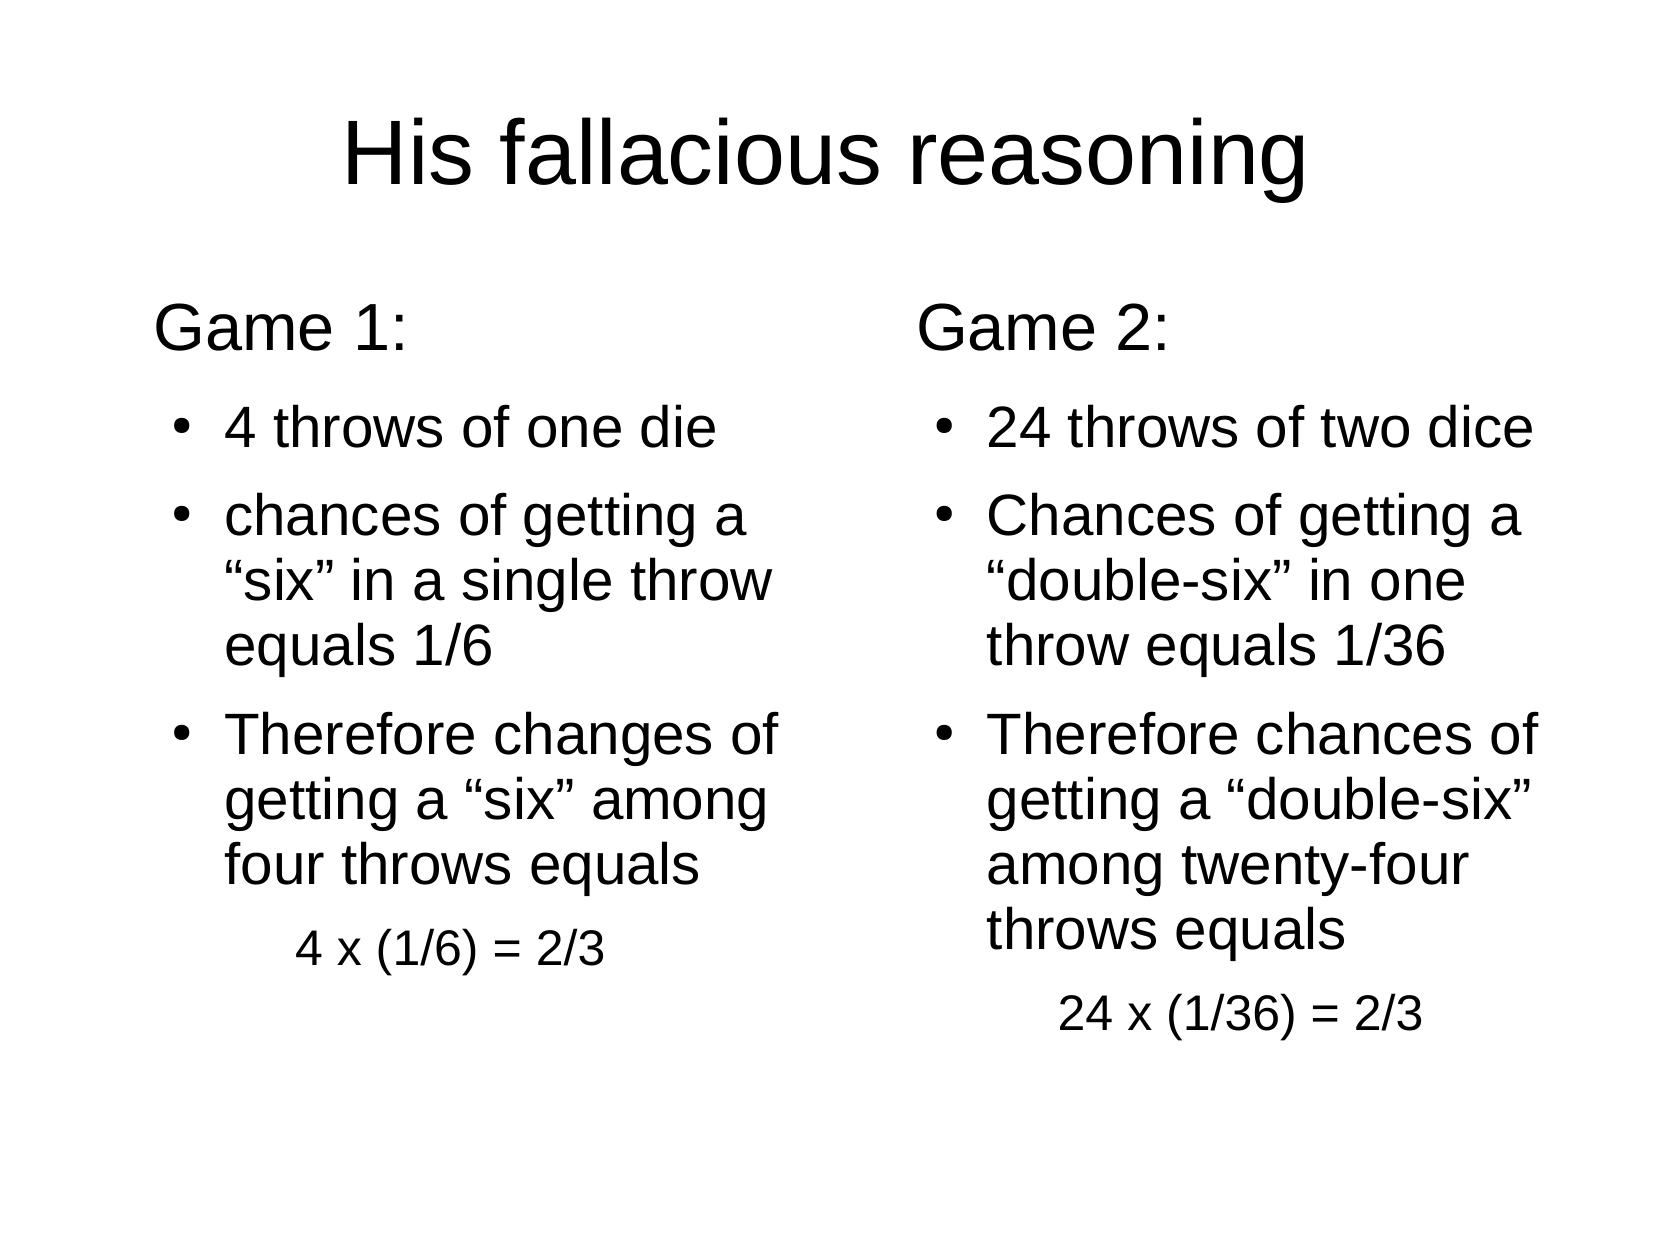

# His fallacious reasoning
Game 1:
4 throws of one die
chances of getting a “six” in a single throw equals 1/6
Therefore changes of getting a “six” among four throws equals
4 x (1/6) = 2/3
Game 2:
24 throws of two dice
Chances of getting a “double-six” in one throw equals 1/36
Therefore chances of getting a “double-six” among twenty-four throws equals
24 x (1/36) = 2/3